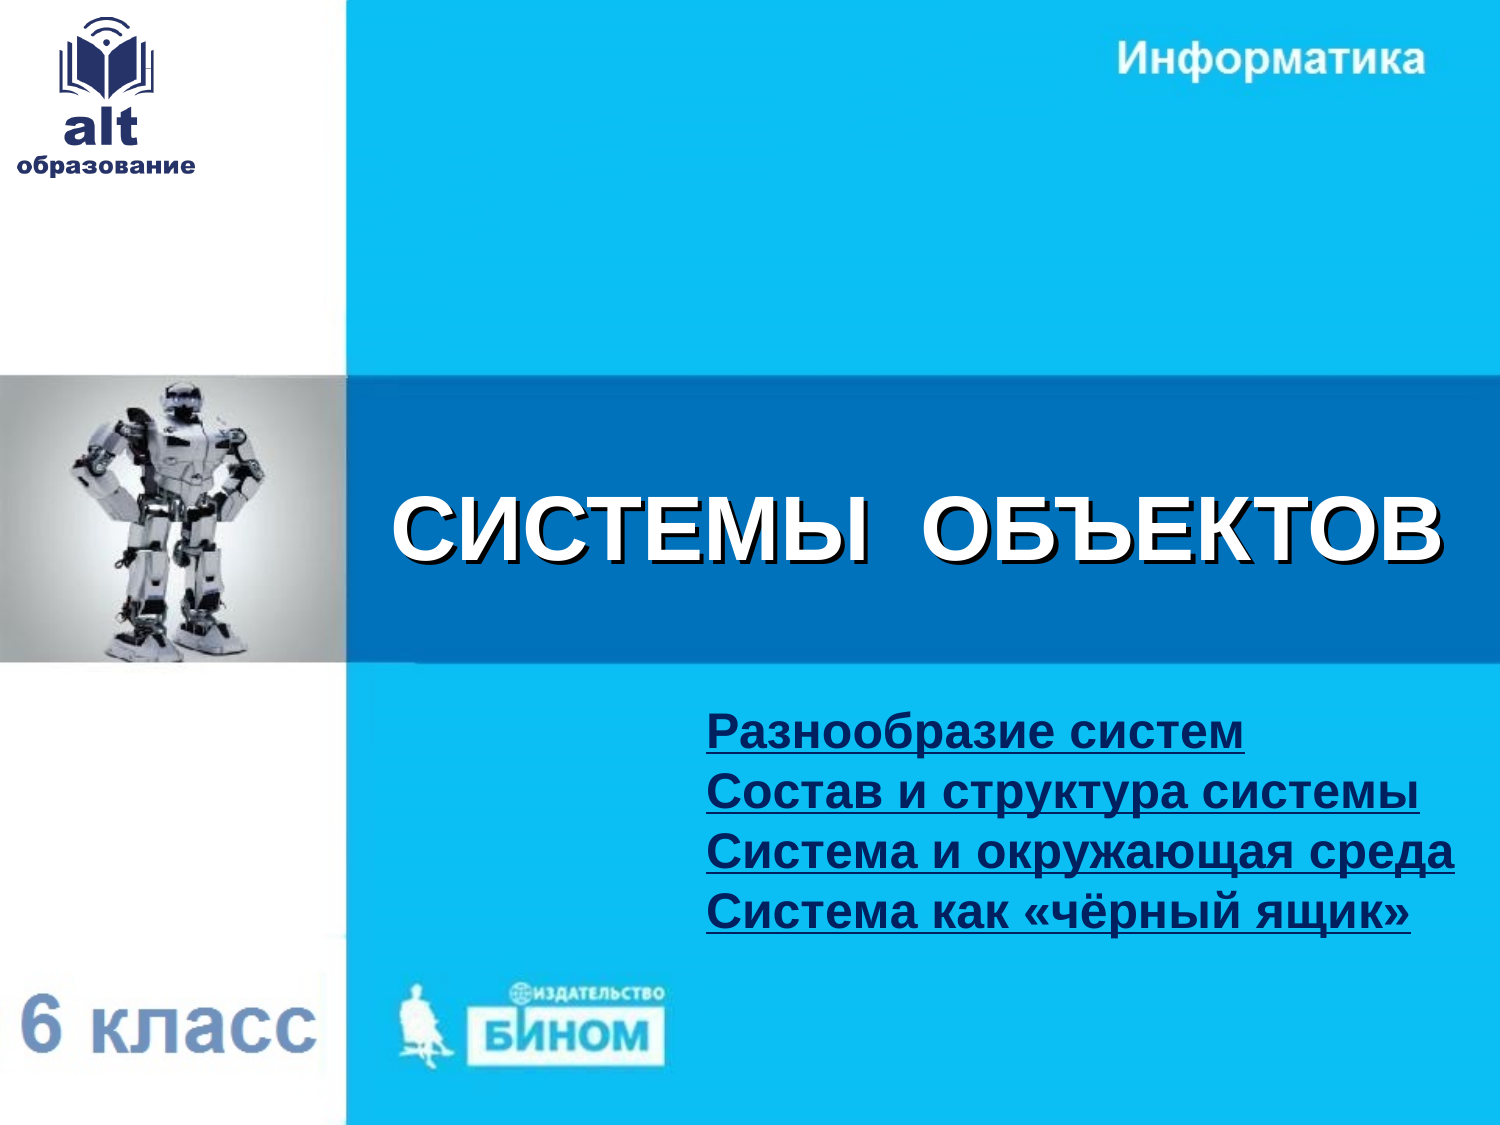

# СИСТЕМЫ ОБЪЕКТОВ
Разнообразие систем
Состав и структура системы
Система и окружающая среда
Система как «чёрный ящик»